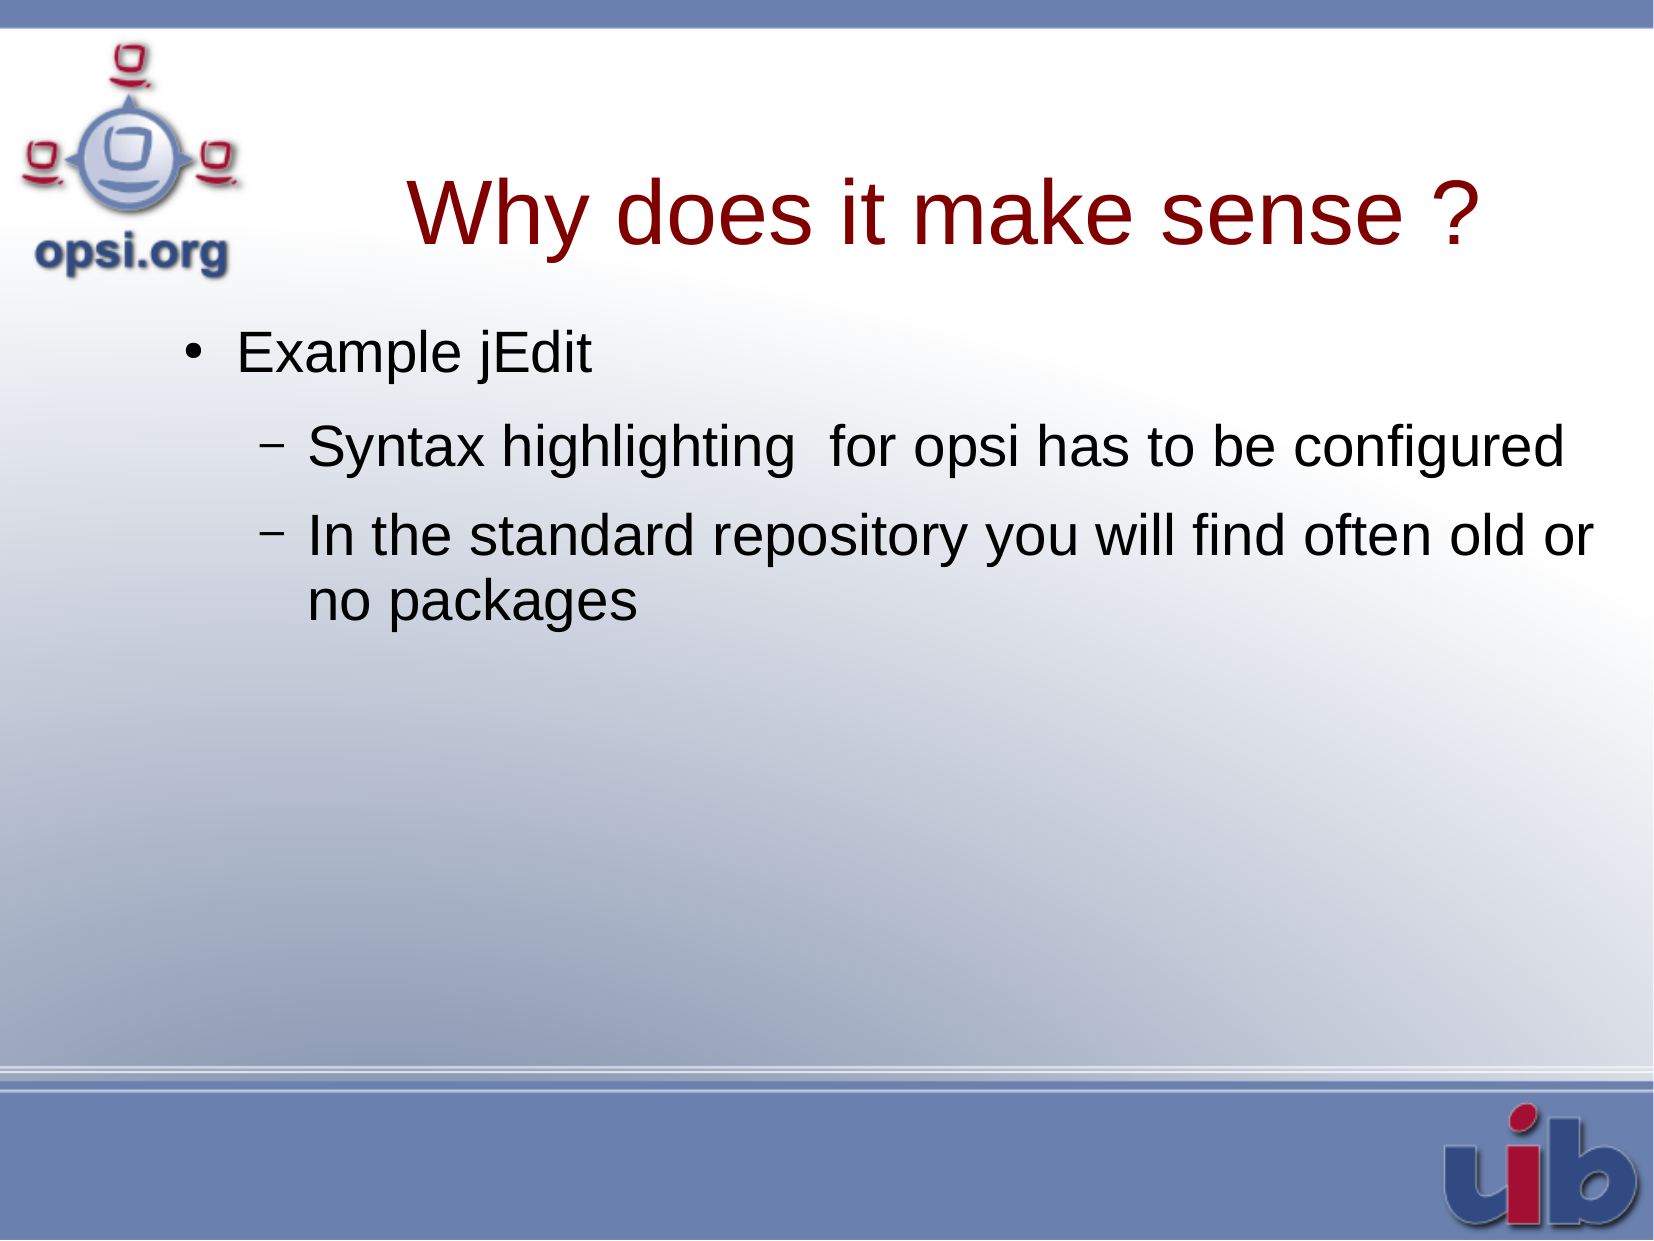

# Why does it make sense ?
Example jEdit
Syntax highlighting for opsi has to be configured
In the standard repository you will find often old or no packages